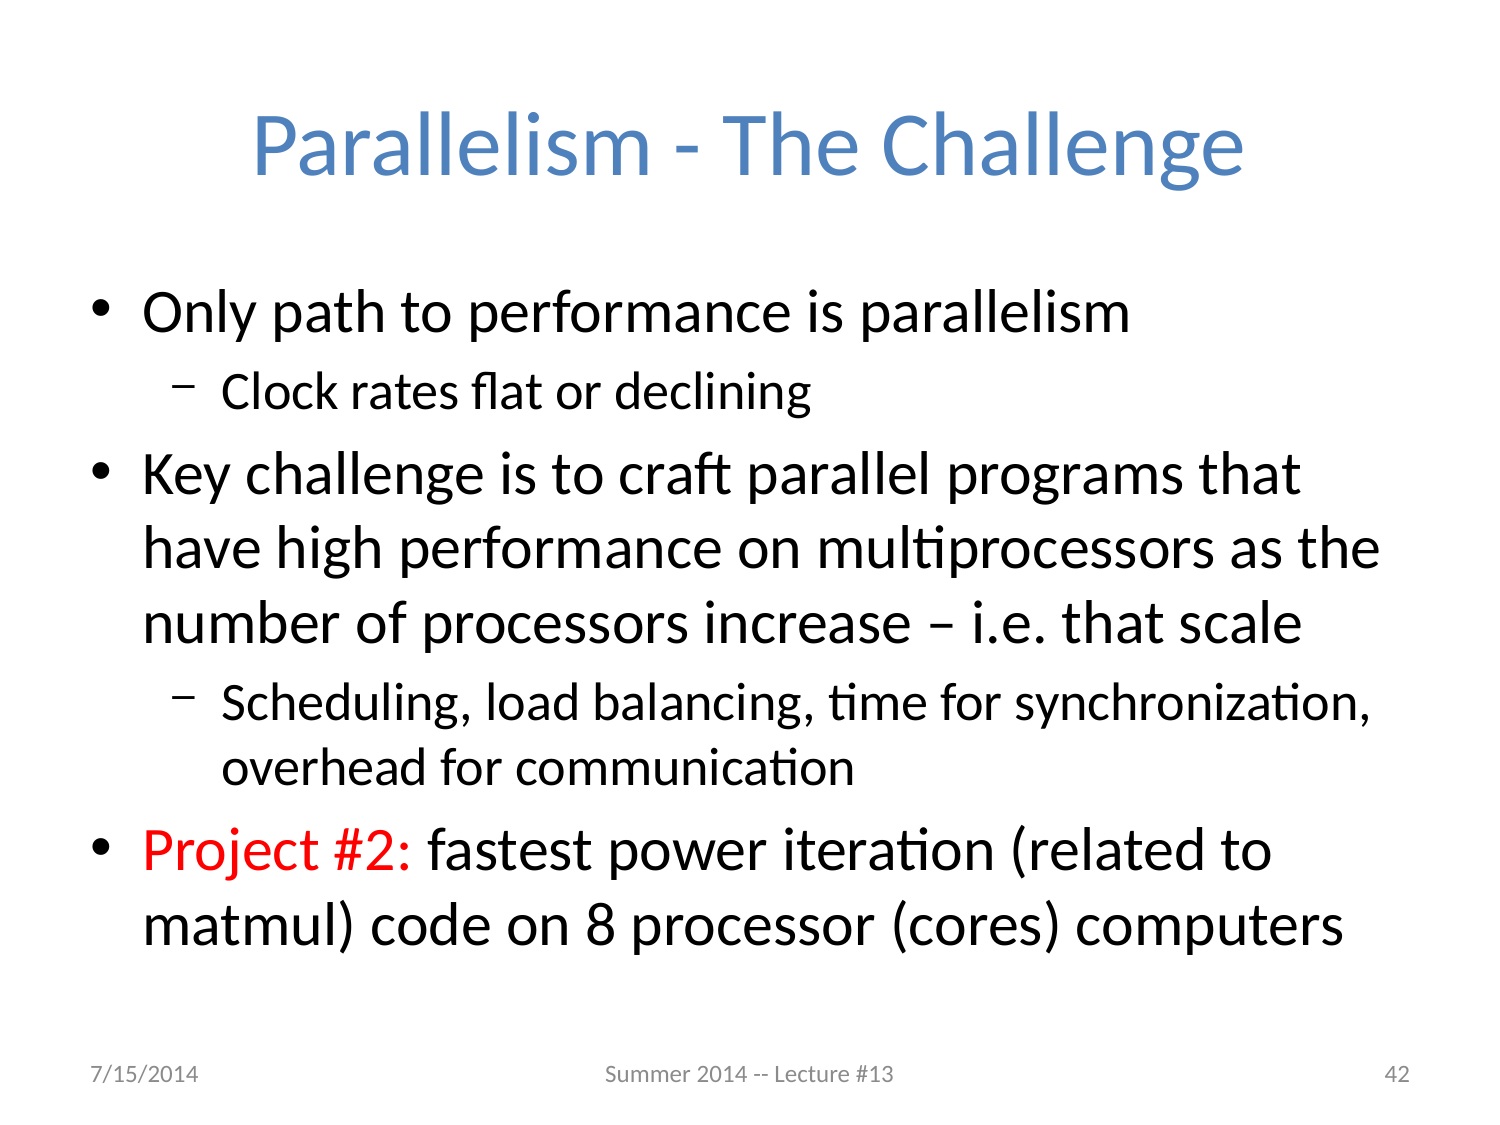

# Parallelism - The Challenge
Only path to performance is parallelism
Clock rates flat or declining
Key challenge is to craft parallel programs that have high performance on multiprocessors as the number of processors increase – i.e. that scale
Scheduling, load balancing, time for synchronization, overhead for communication
Project #2: fastest power iteration (related to matmul) code on 8 processor (cores) computers
7/15/2014
Summer 2014 -- Lecture #13